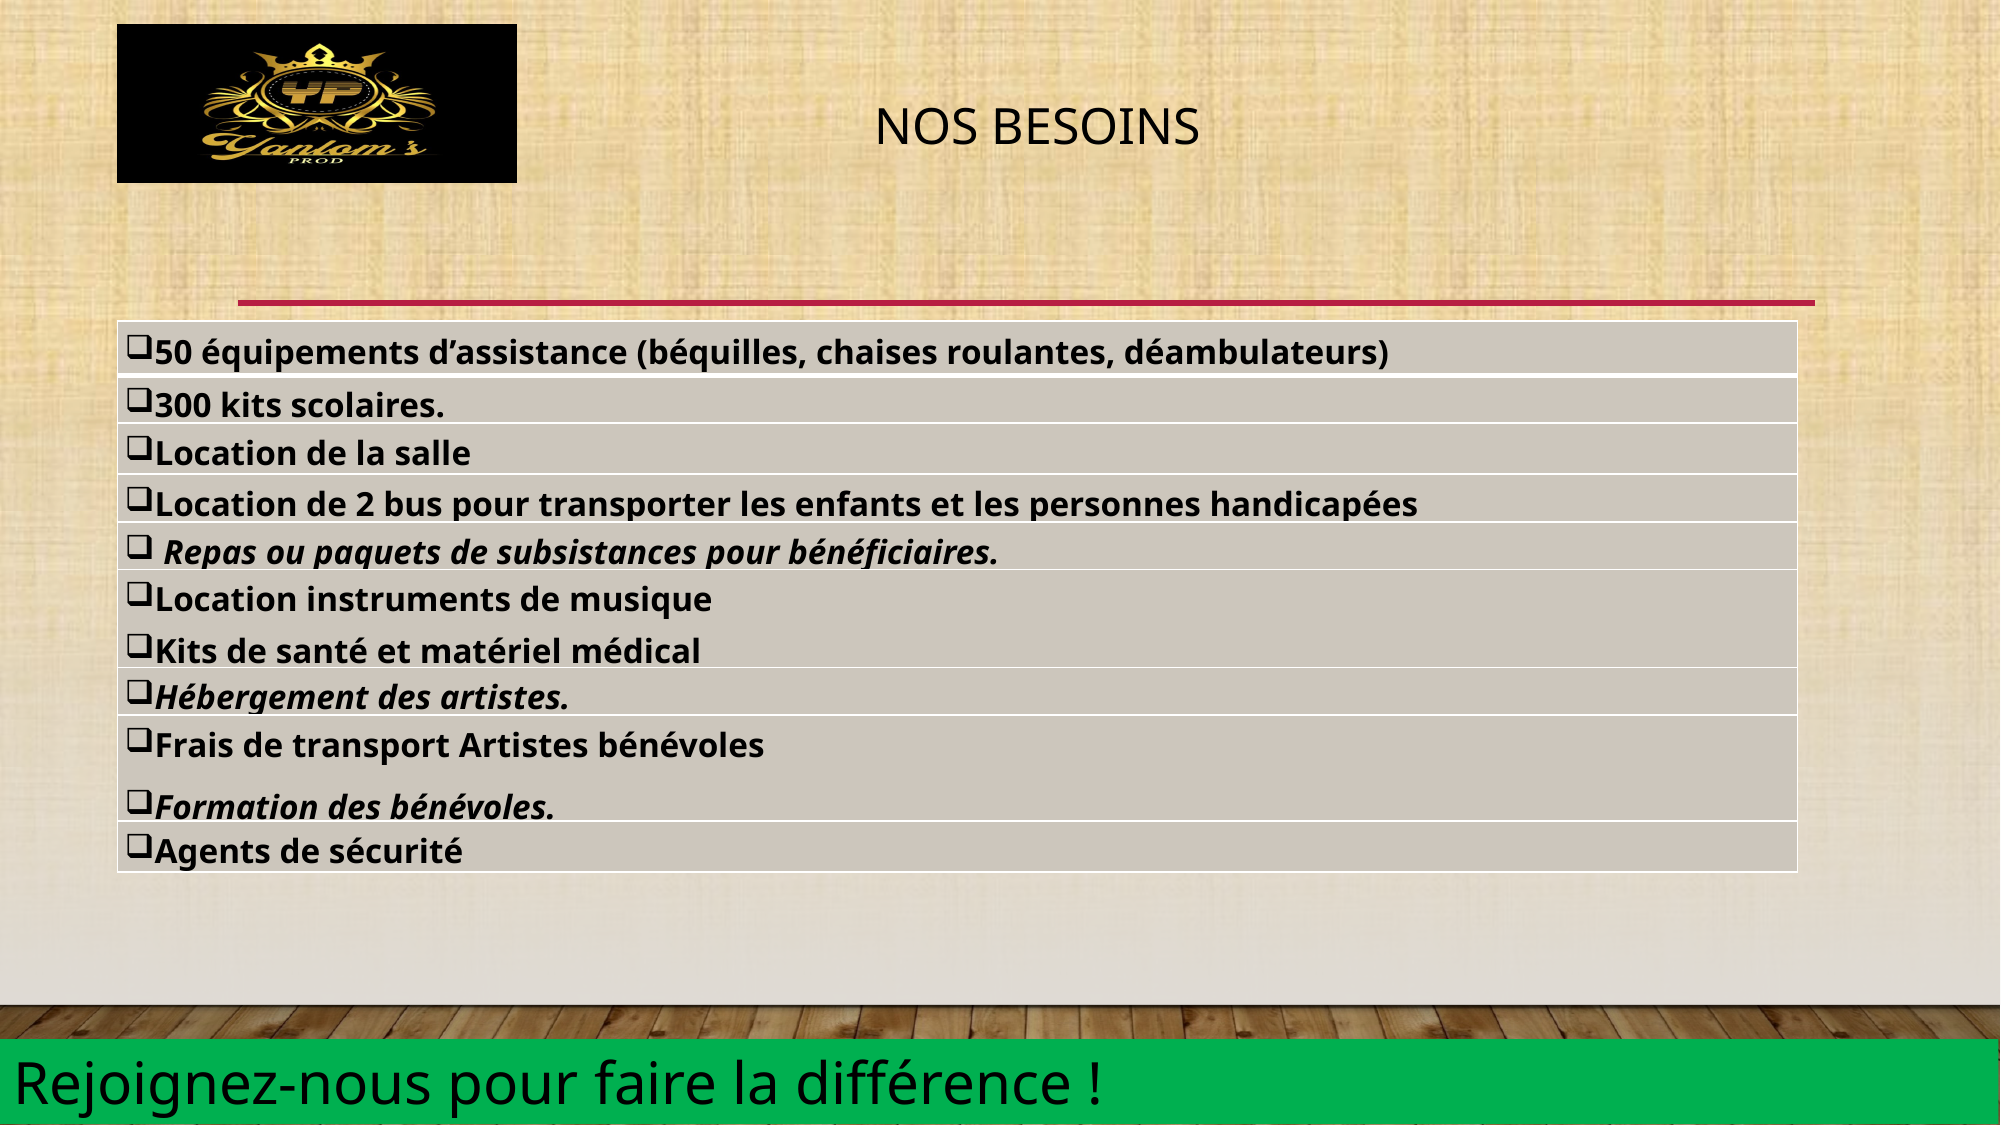

# Nos besoins
| 50 équipements d’assistance (béquilles, chaises roulantes, déambulateurs) |
| --- |
| 300 kits scolaires. |
| Location de la salle |
| Location de 2 bus pour transporter les enfants et les personnes handicapées |
| Repas ou paquets de subsistances pour bénéficiaires. |
| Location instruments de musique Kits de santé et matériel médical |
| Hébergement des artistes. |
| Frais de transport Artistes bénévoles Formation des bénévoles. |
| Agents de sécurité |
Rejoignez-nous pour faire la différence !